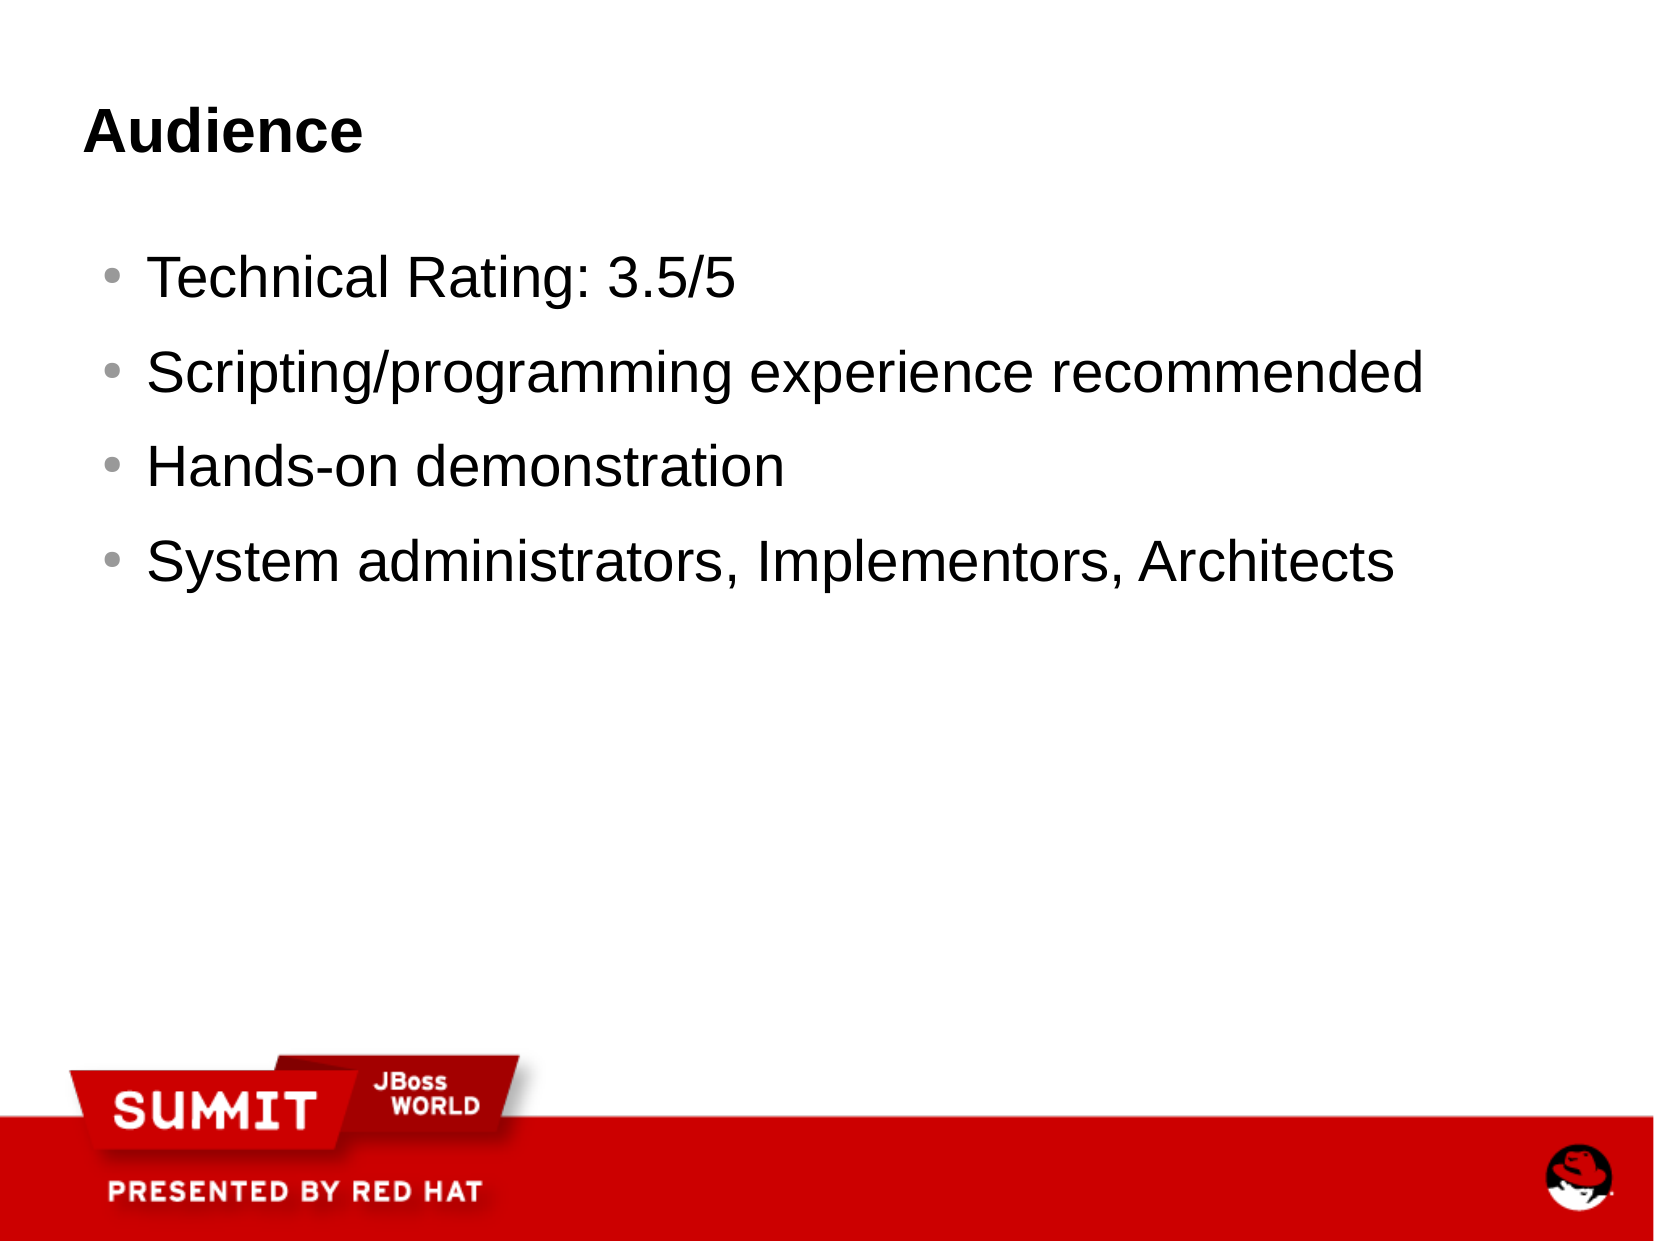

# Audience
Technical Rating: 3.5/5
Scripting/programming experience recommended
Hands-on demonstration
System administrators, Implementors, Architects